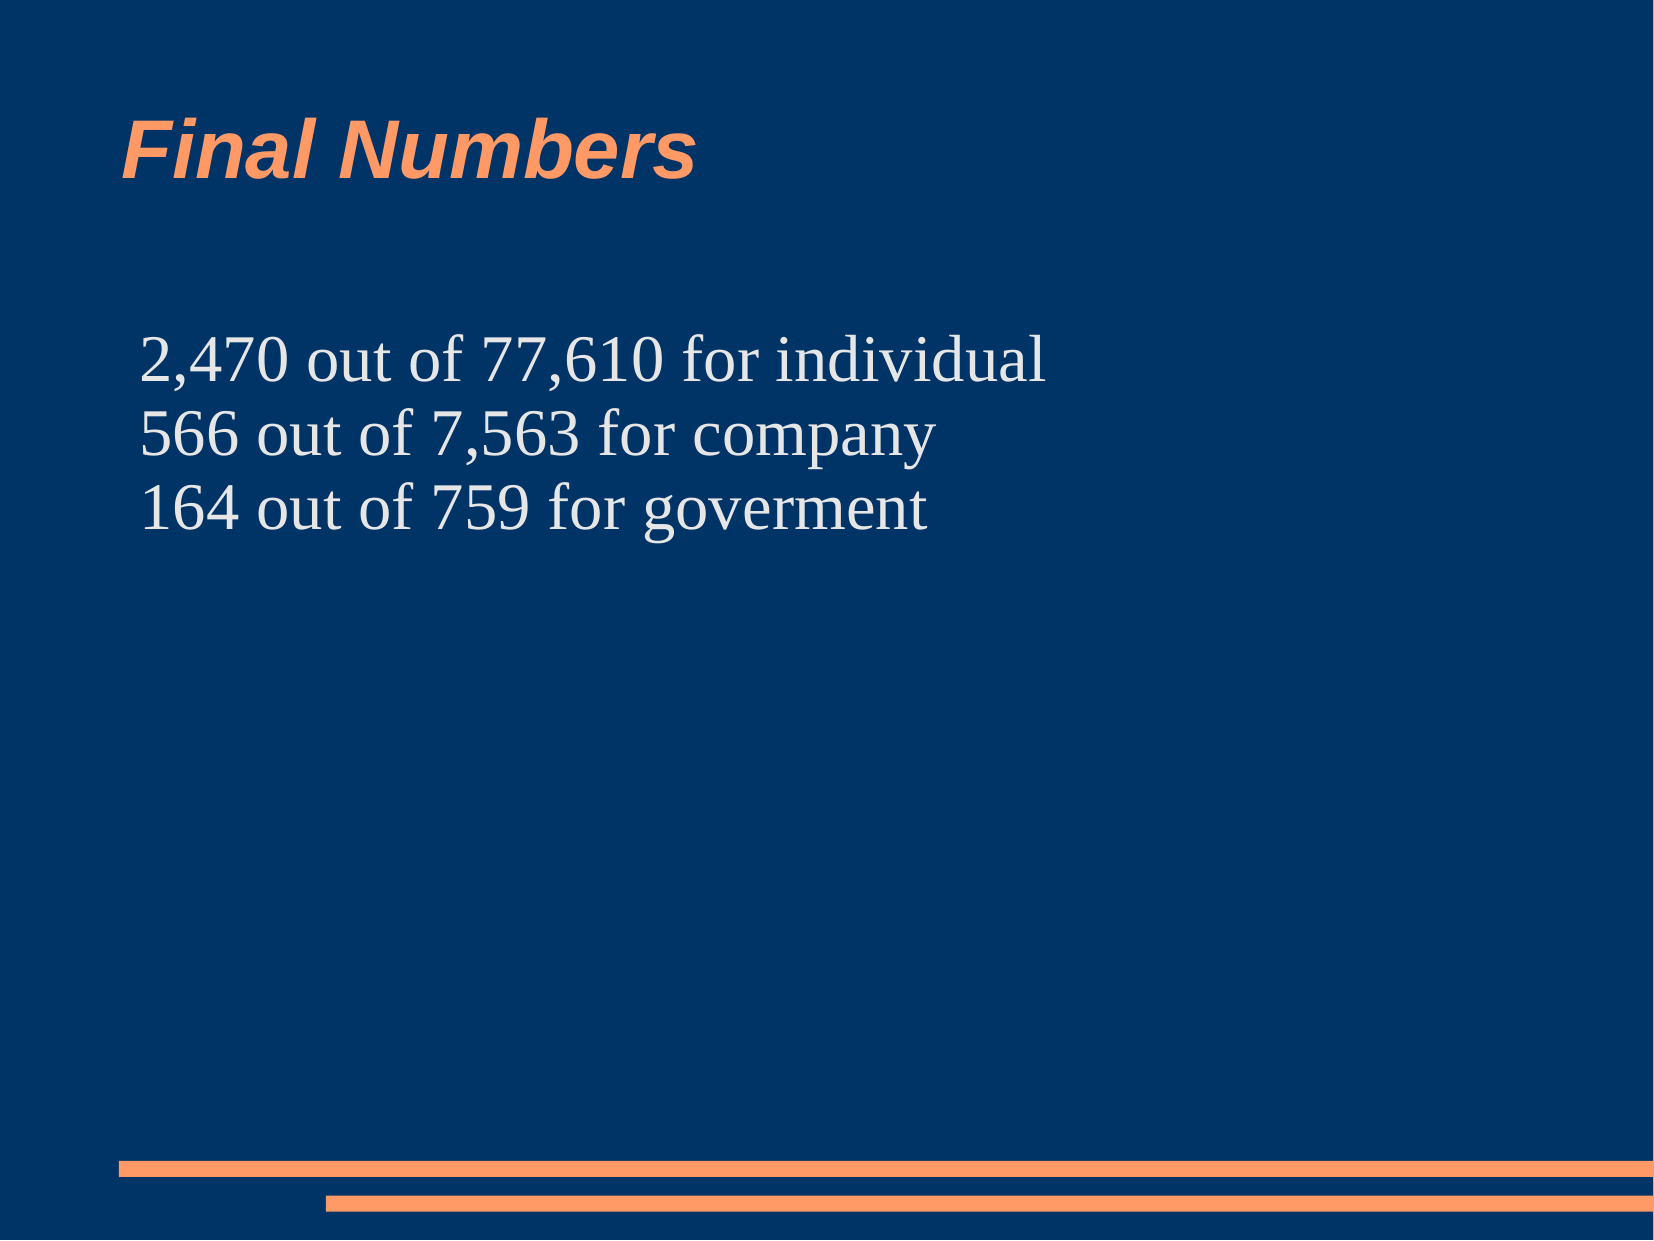

# Final Numbers
2,470 out of 77,610 for individual
566 out of 7,563 for company
164 out of 759 for goverment